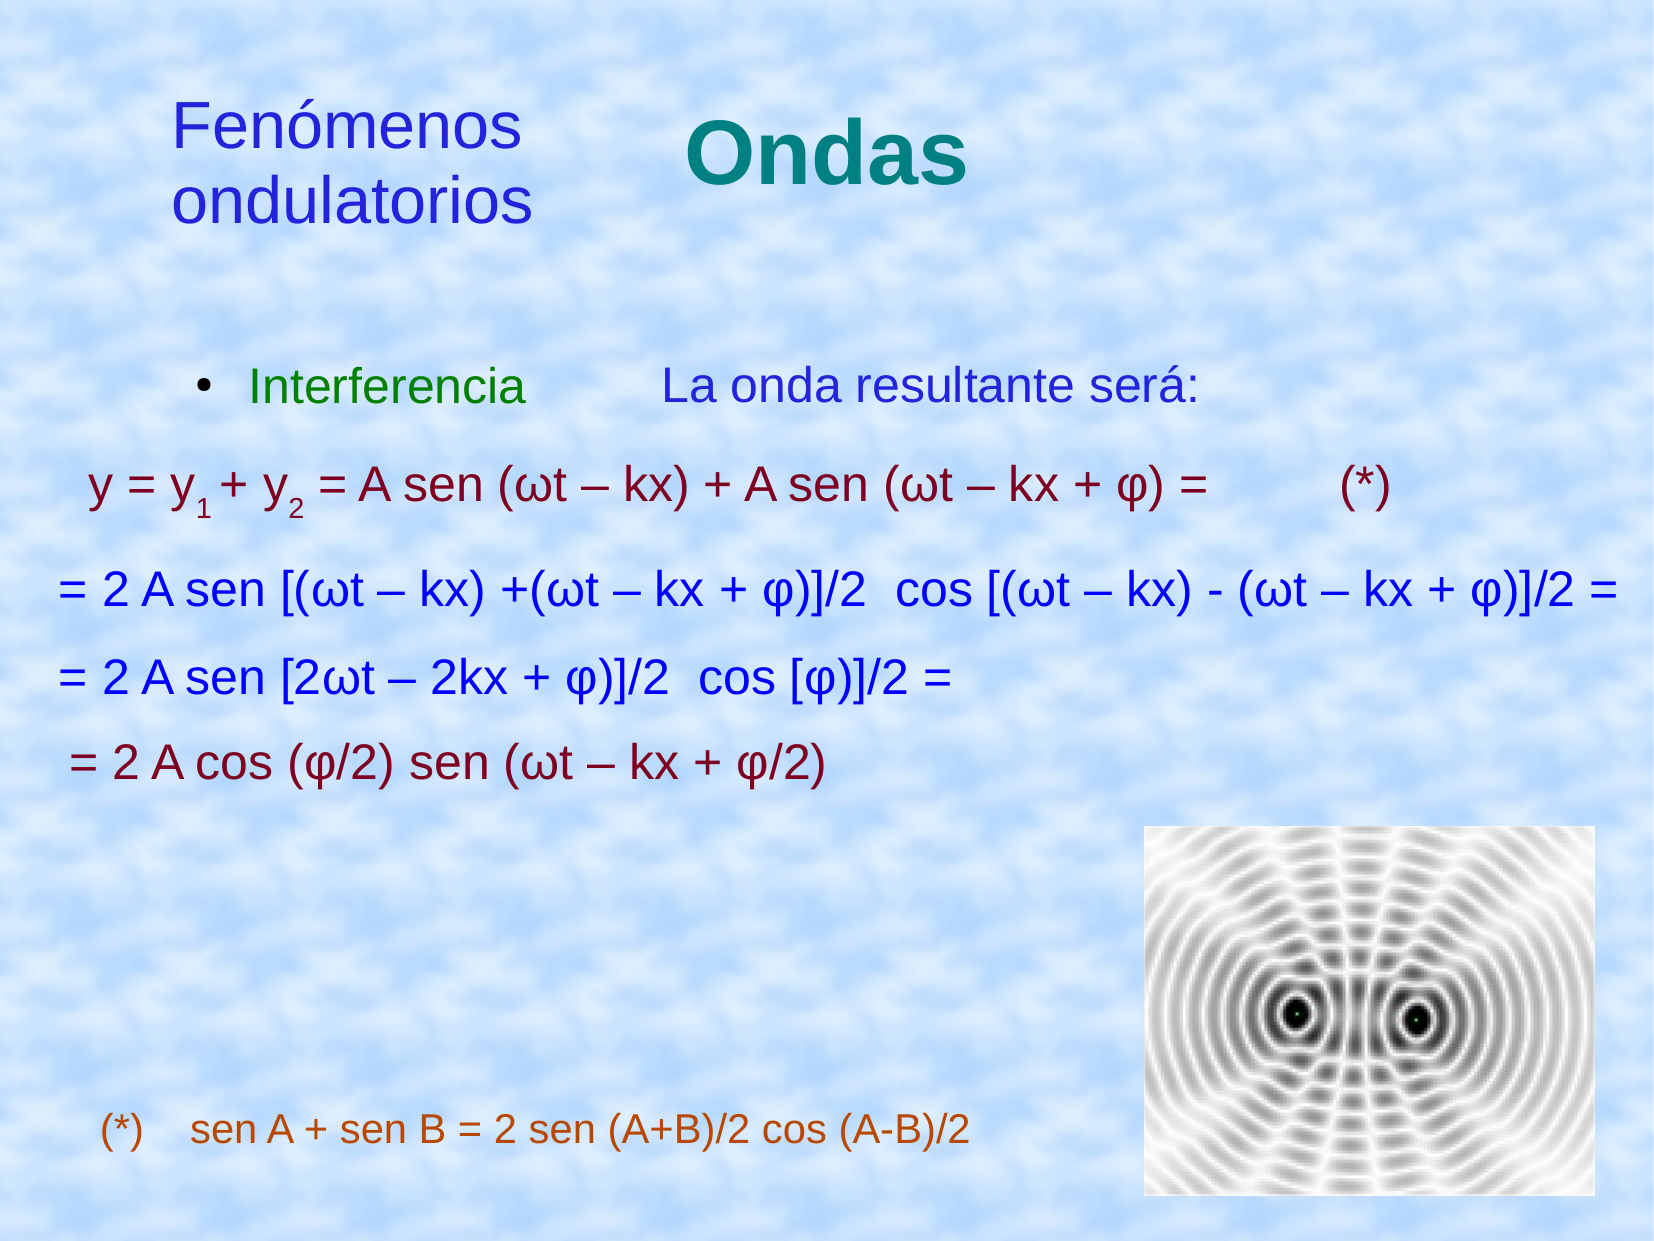

# Ondas
Fenómenos ondulatorios
Interferencia
La onda resultante será:
y = y1 + y2 = A sen (ωt – kx) + A sen (ωt – kx + φ) =	 (*)
= 2 A sen [(ωt – kx) +(ωt – kx + φ)]/2 cos [(ωt – kx) - (ωt – kx + φ)]/2 =
= 2 A sen [2ωt – 2kx + φ)]/2 cos [φ)]/2 =
= 2 A cos (φ/2) sen (ωt – kx + φ/2)
 (*) sen A + sen B = 2 sen (A+B)/2 cos (A-B)/2